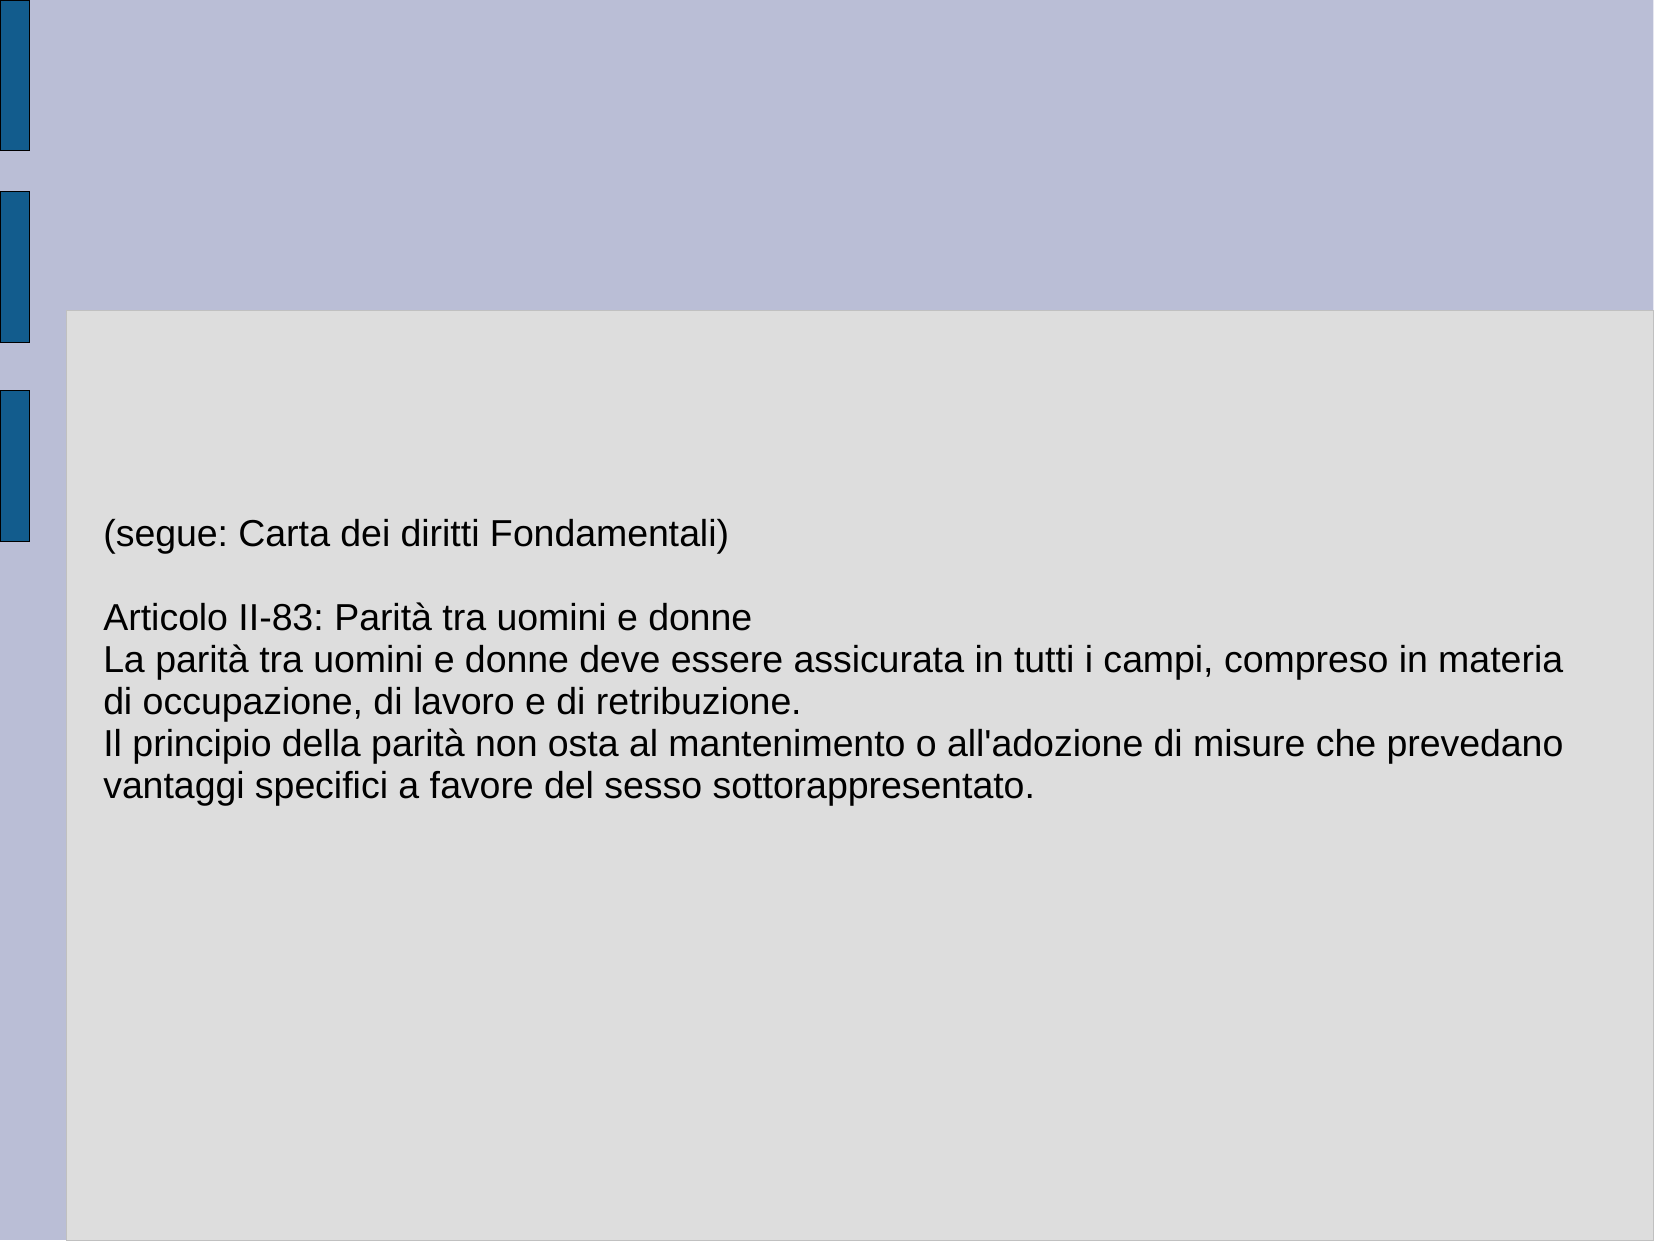

(segue: Carta dei diritti Fondamentali)
Articolo II-83: Parità tra uomini e donne
La parità tra uomini e donne deve essere assicurata in tutti i campi, compreso in materia di occupazione, di lavoro e di retribuzione.
Il principio della parità non osta al mantenimento o all'adozione di misure che prevedano vantaggi specifici a favore del sesso sottorappresentato.